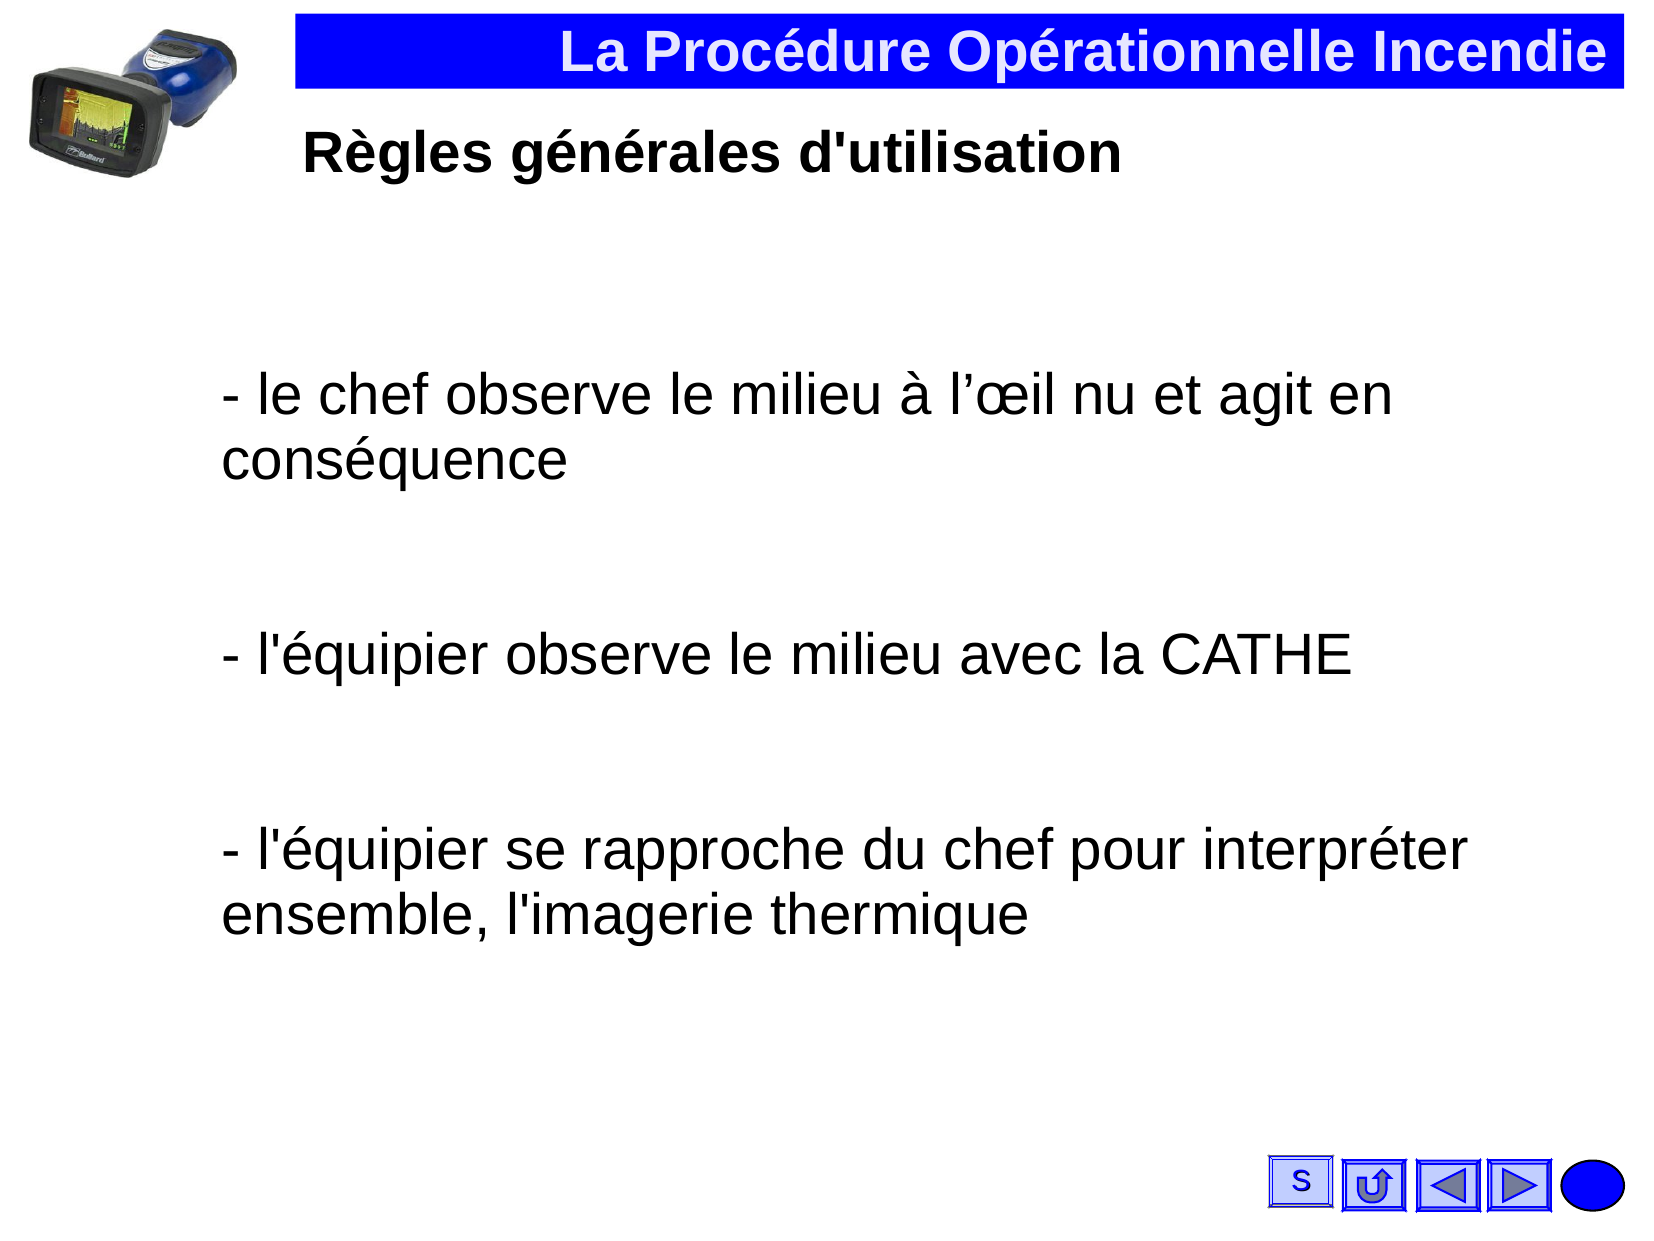

La Procédure Opérationnelle Incendie
Règles générales d'utilisation
- le chef observe le milieu à l’œil nu et agit en conséquence
- l'équipier observe le milieu avec la CATHE
- l'équipier se rapproche du chef pour interpréter ensemble, l'imagerie thermique